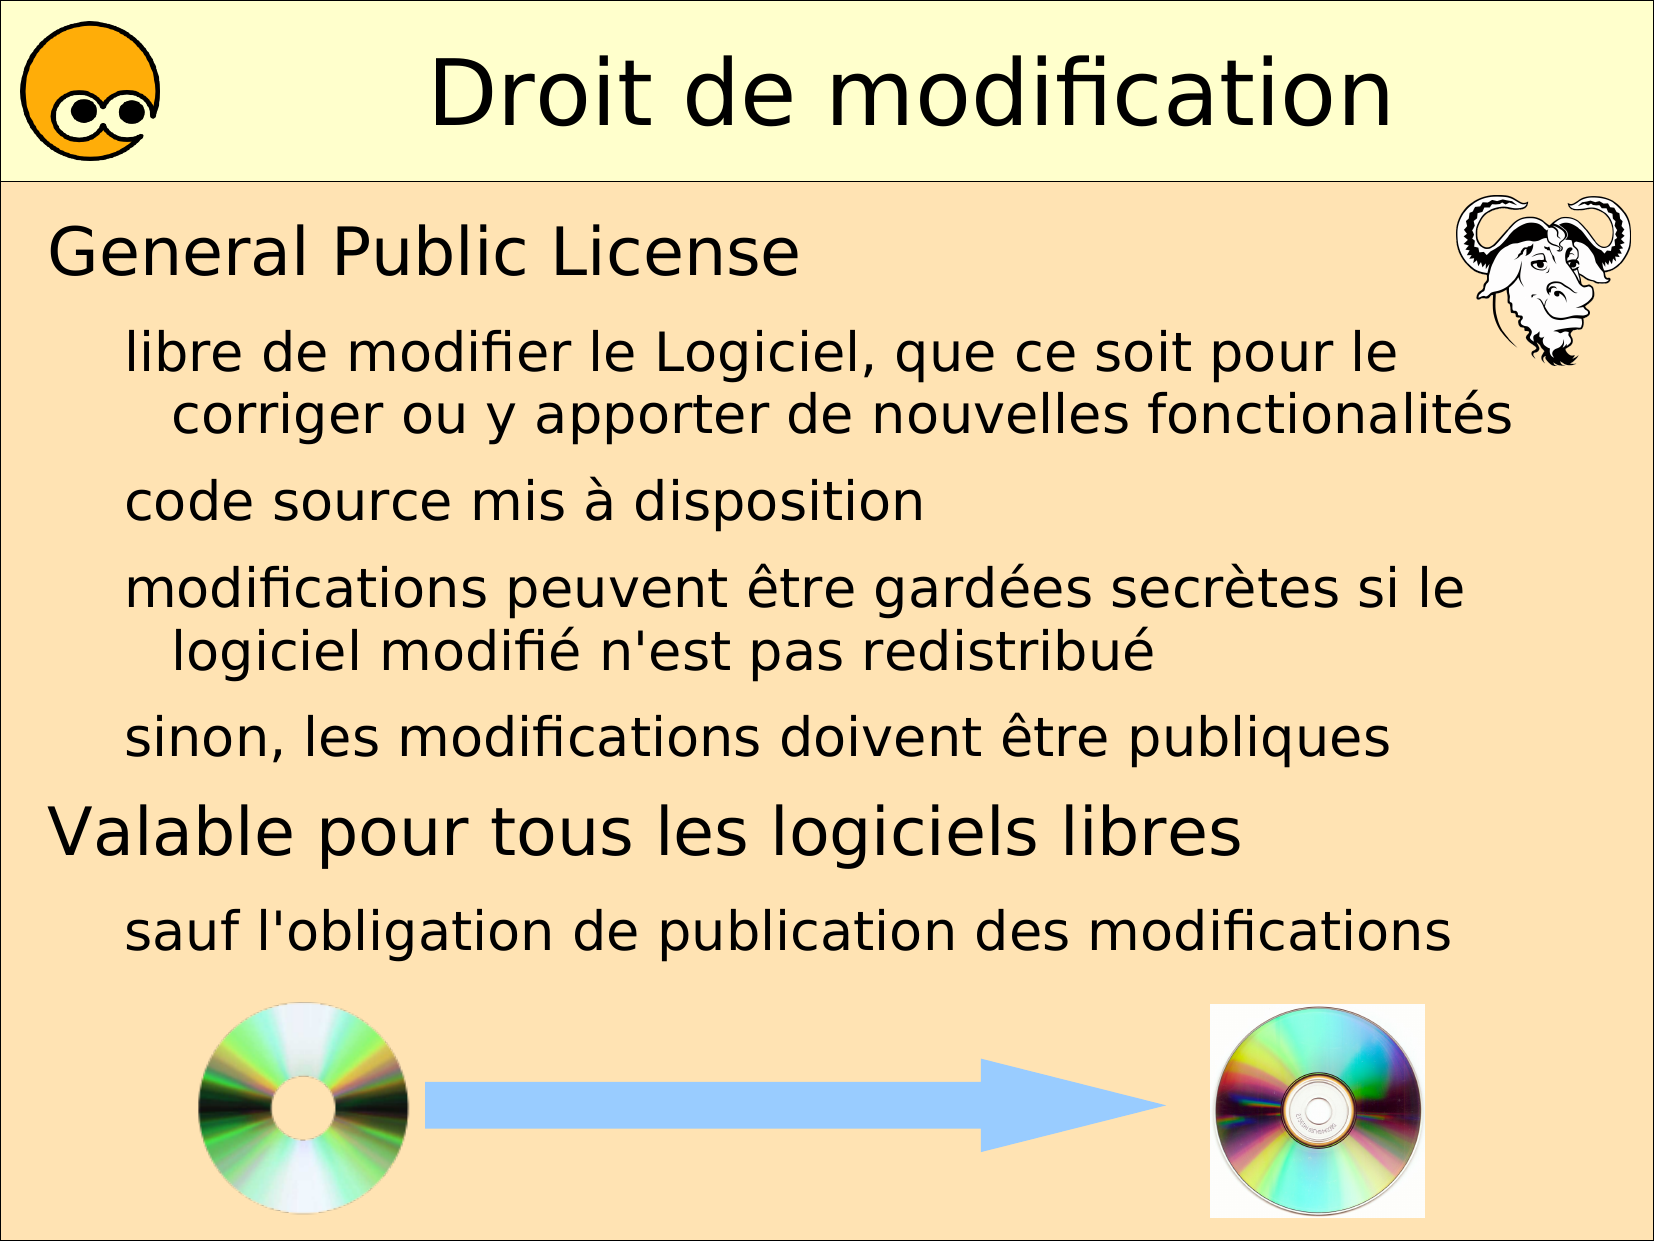

# Droit de modification
General Public License
libre de modifier le Logiciel, que ce soit pour le corriger ou y apporter de nouvelles fonctionalités
code source mis à disposition
modifications peuvent être gardées secrètes si le logiciel modifié n'est pas redistribué
sinon, les modifications doivent être publiques
Valable pour tous les logiciels libres
sauf l'obligation de publication des modifications